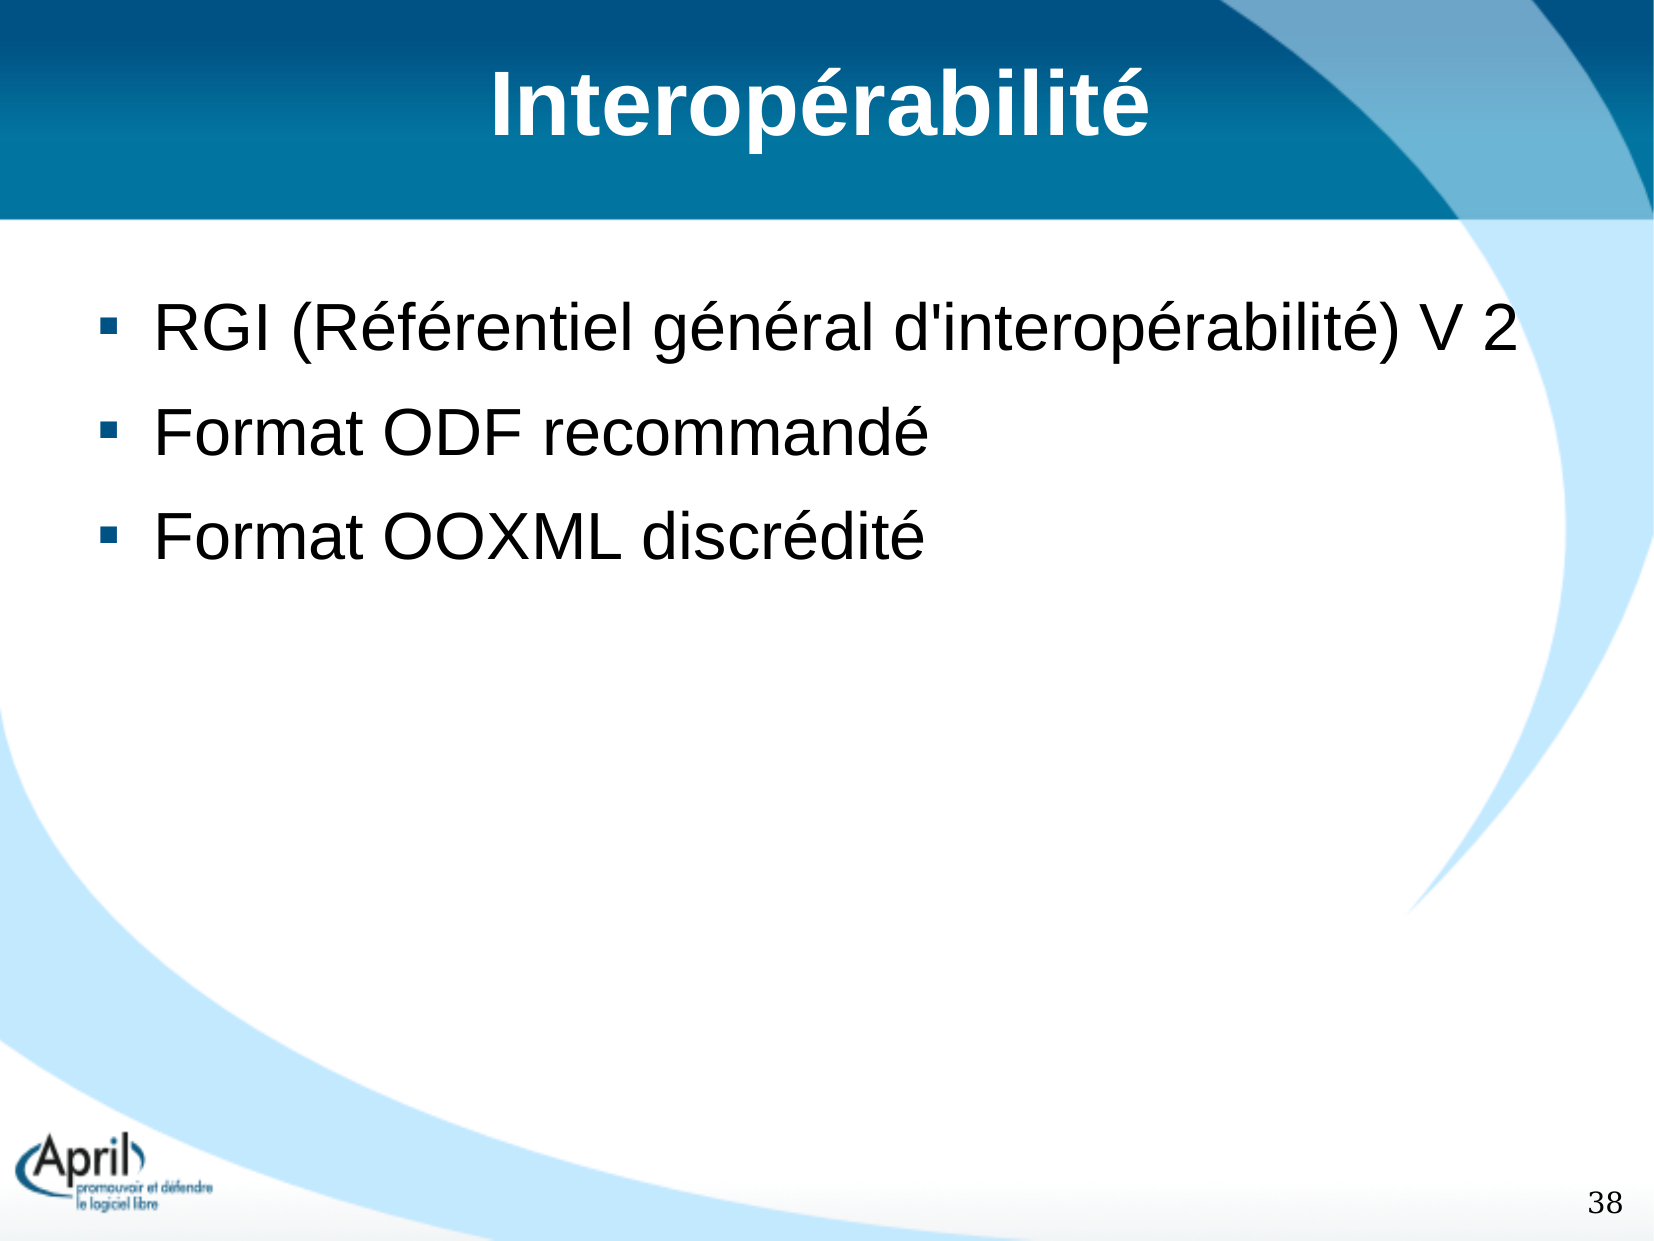

# Interopérabilité
RGI (Référentiel général d'interopérabilité) V 2
Format ODF recommandé
Format OOXML discrédité
38